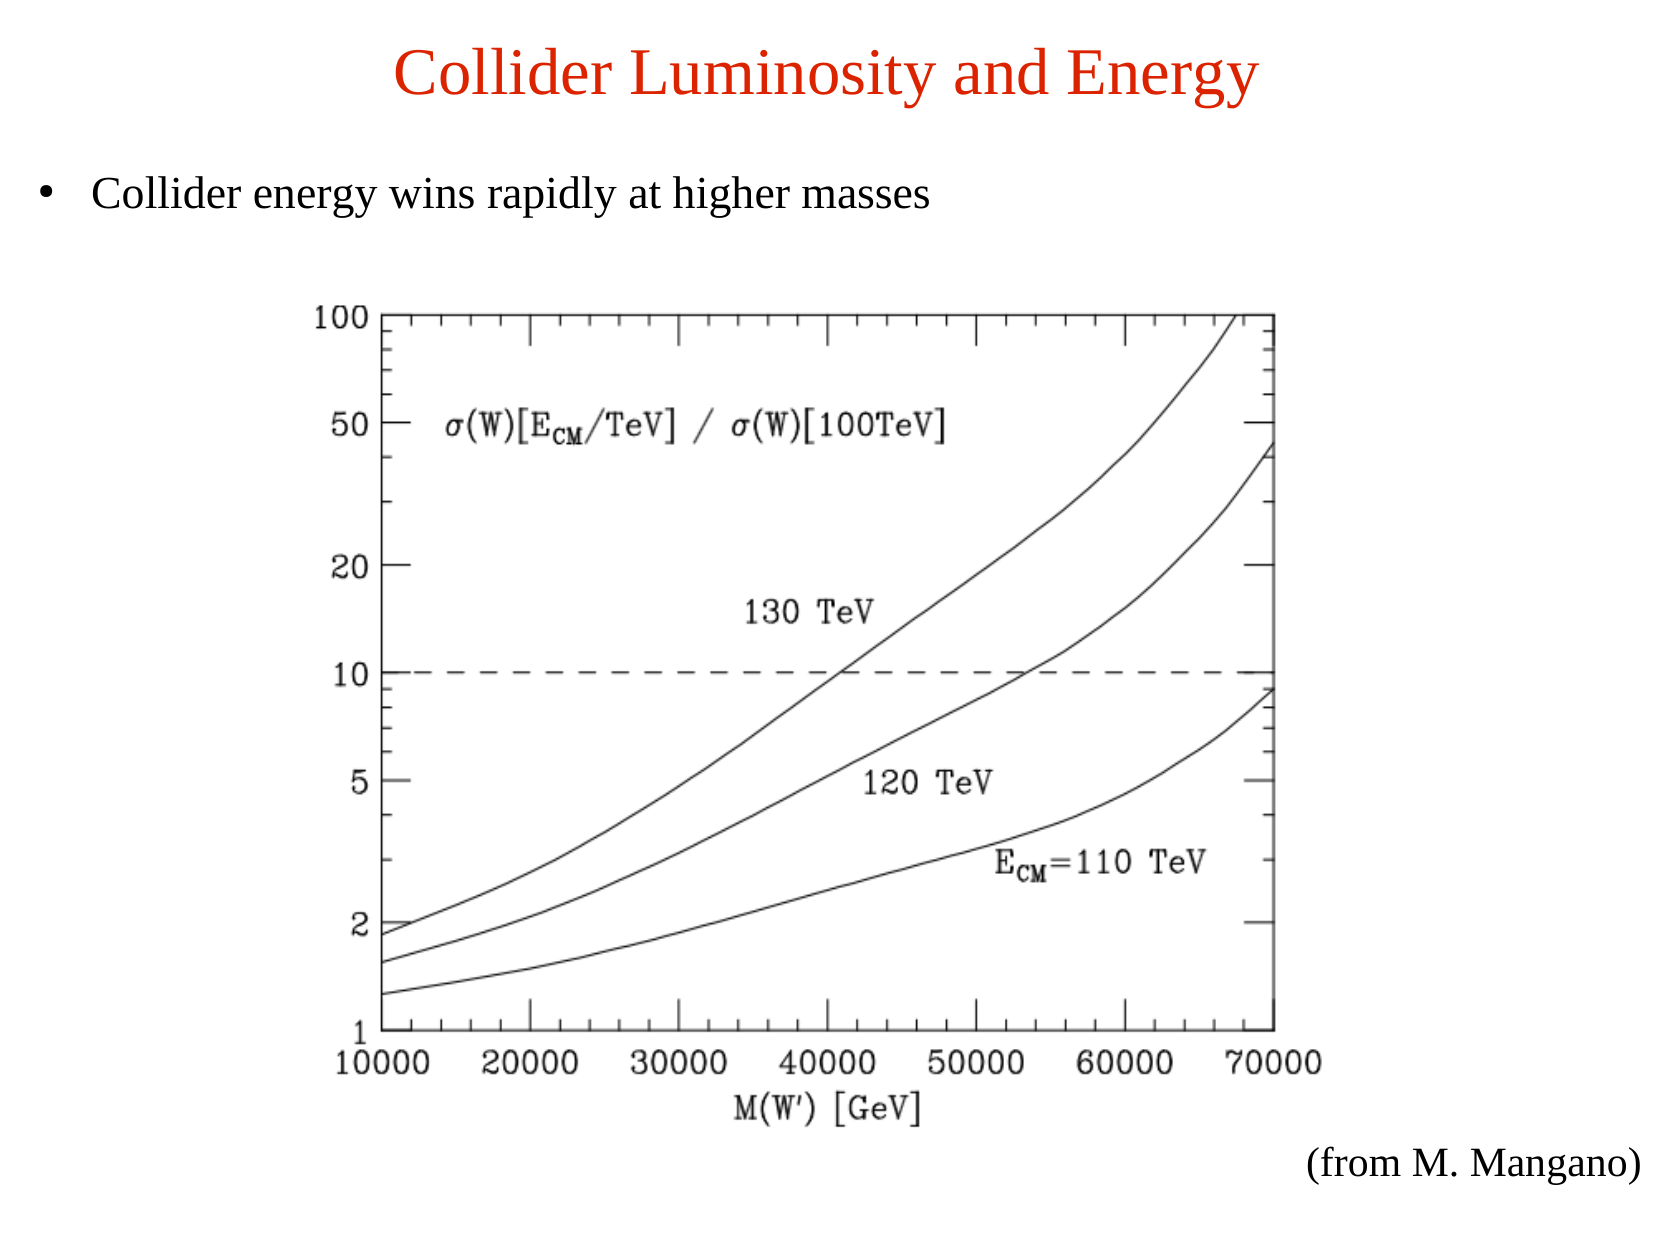

# Collider Luminosity and Energy
Collider energy wins rapidly at higher masses
(from M. Mangano)